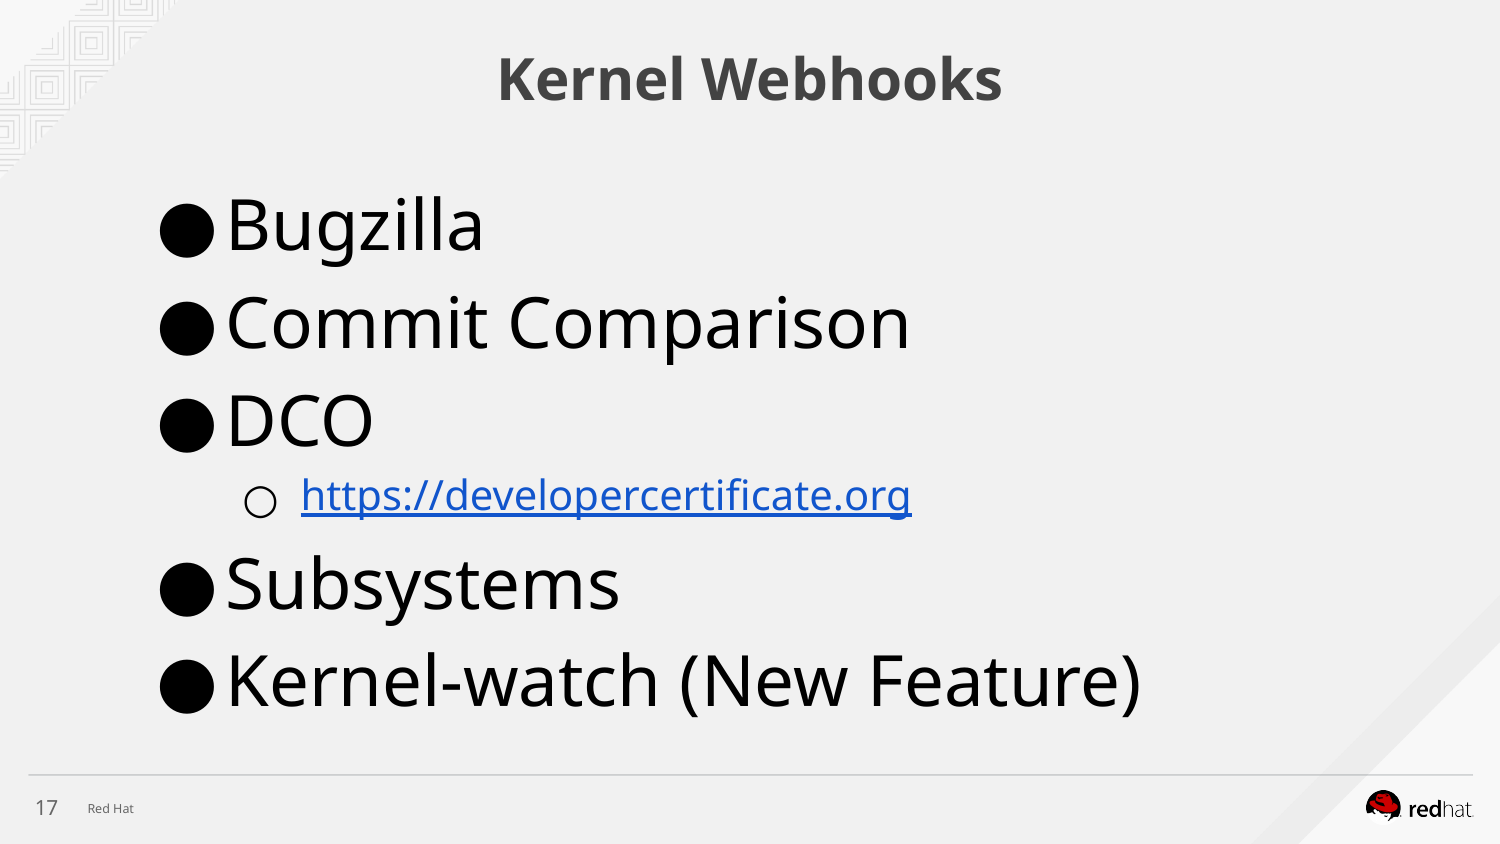

Kernel Webhooks
# Bugzilla
Commit Comparison
DCO
https://developercertificate.org
Subsystems
Kernel-watch (New Feature)